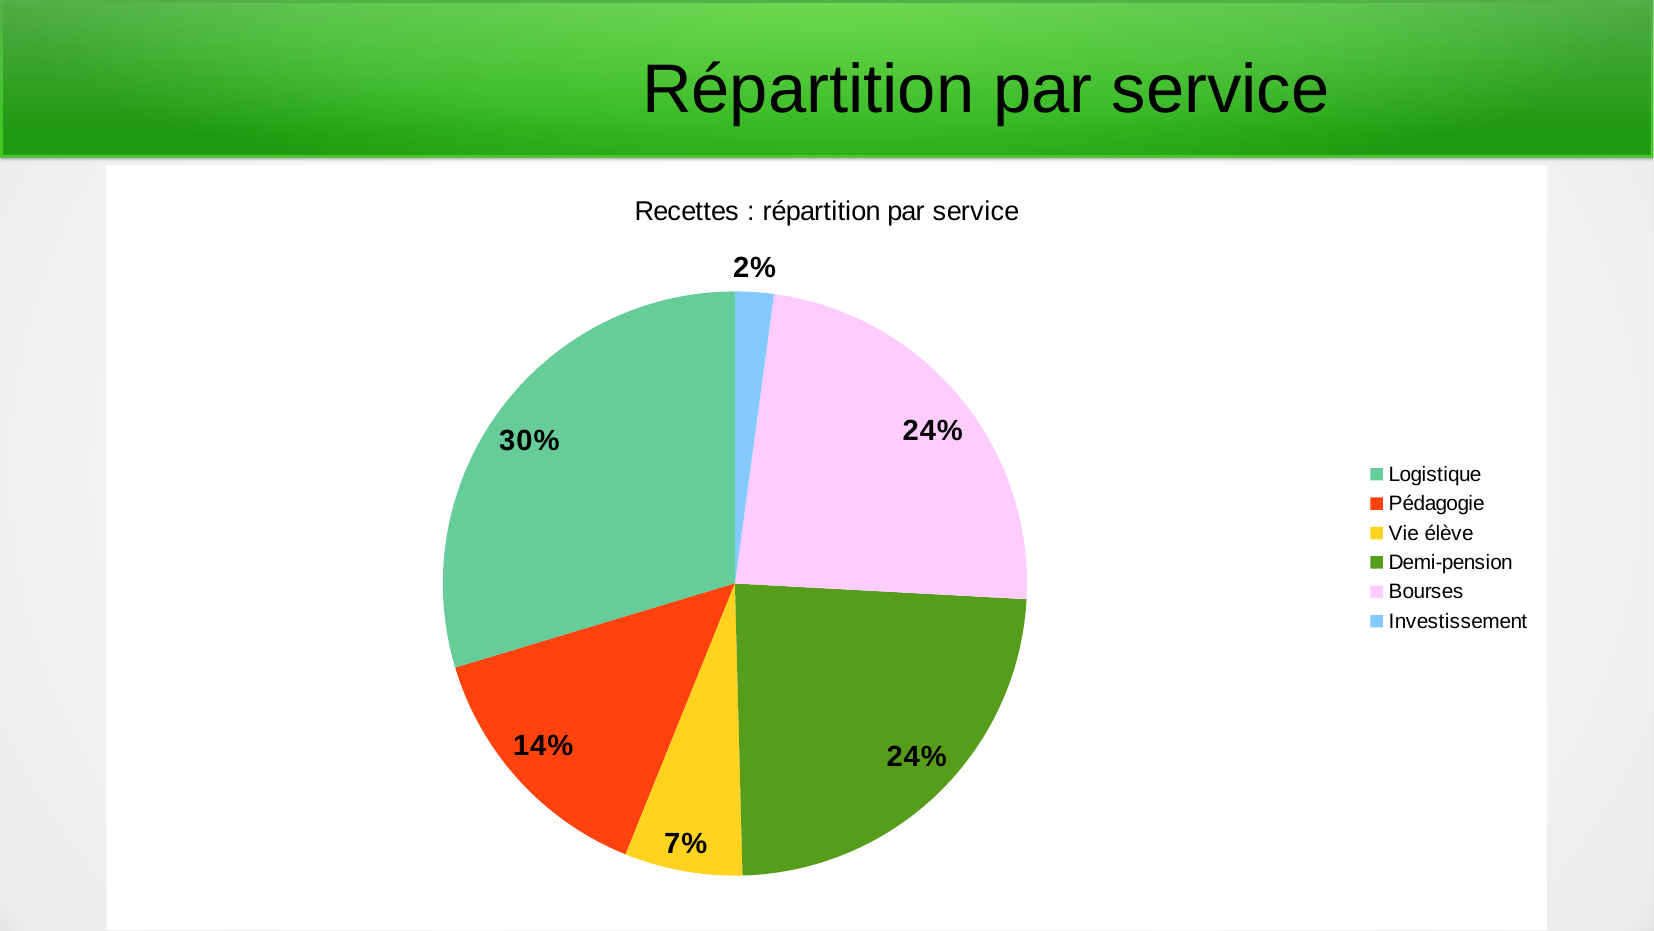

# Répartition par service
### Chart: Recettes : répartition par service
| Category | 2015 |
|---|---|
| Logistique | 250000.0 |
| Pédagogie | 120000.0 |
| Vie élève | 55000.0 |
| Demi-pension | 200000.0 |
| Bourses | 200000.0 |
| Investissement | 18000.0 |